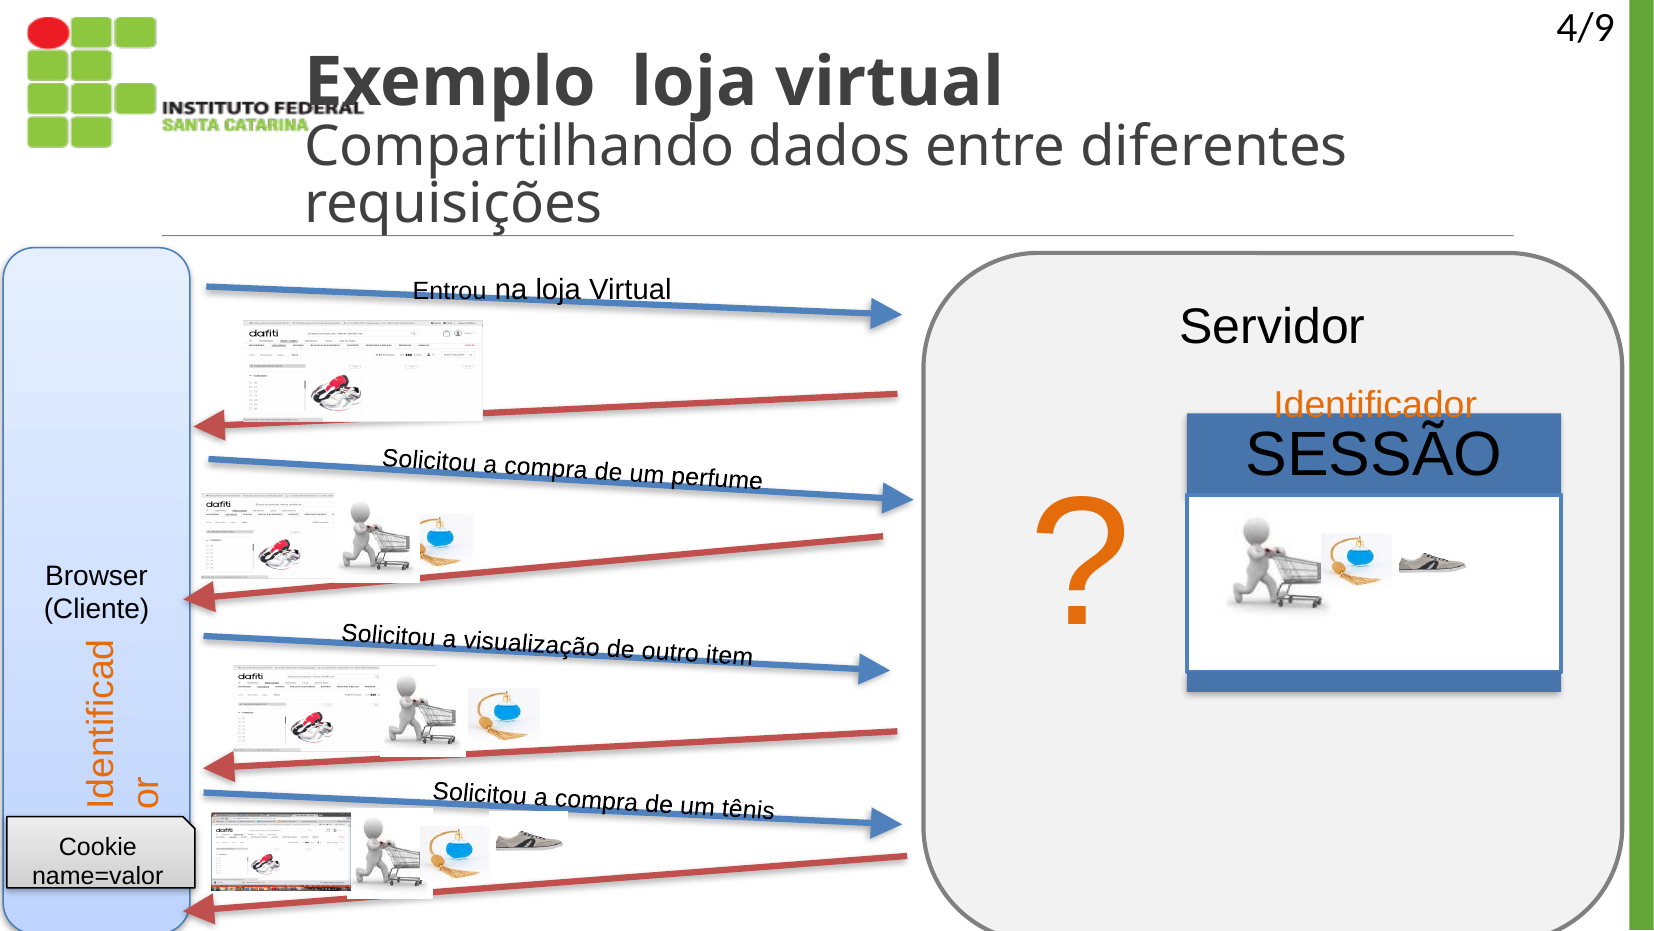

4/9
Exemplo loja virtual
Compartilhando dados entre diferentes requisições
Browser
(Cliente)
Servidor
Entrou na loja Virtual
Identificador
SESSÃO
Solicitou a compra de um perfume
?
Solicitou a visualização de outro item
Identificador
Solicitou a compra de um tênis
Cookie
name=valor